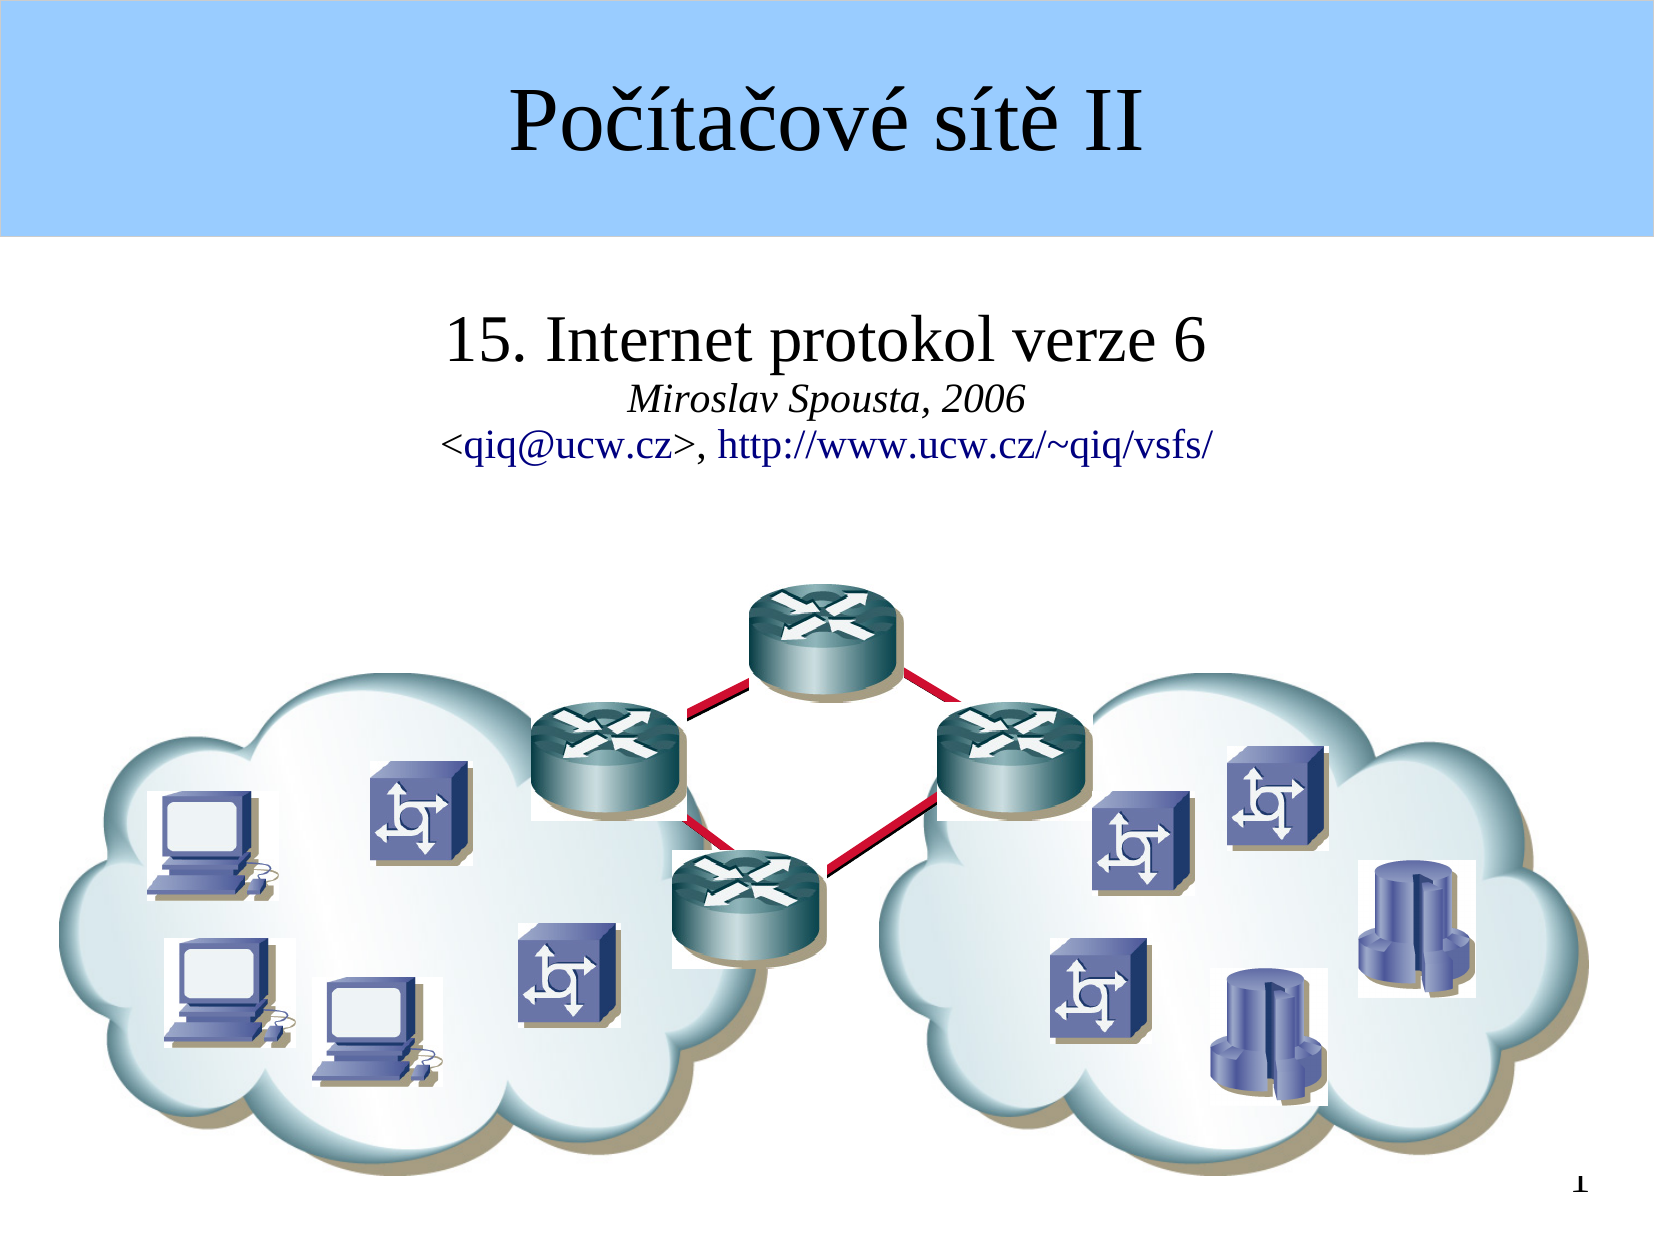

# Počítačové sítě II
15. Internet protokol verze 6
Miroslav Spousta, 2006
<qiq@ucw.cz>, http://www.ucw.cz/~qiq/vsfs/